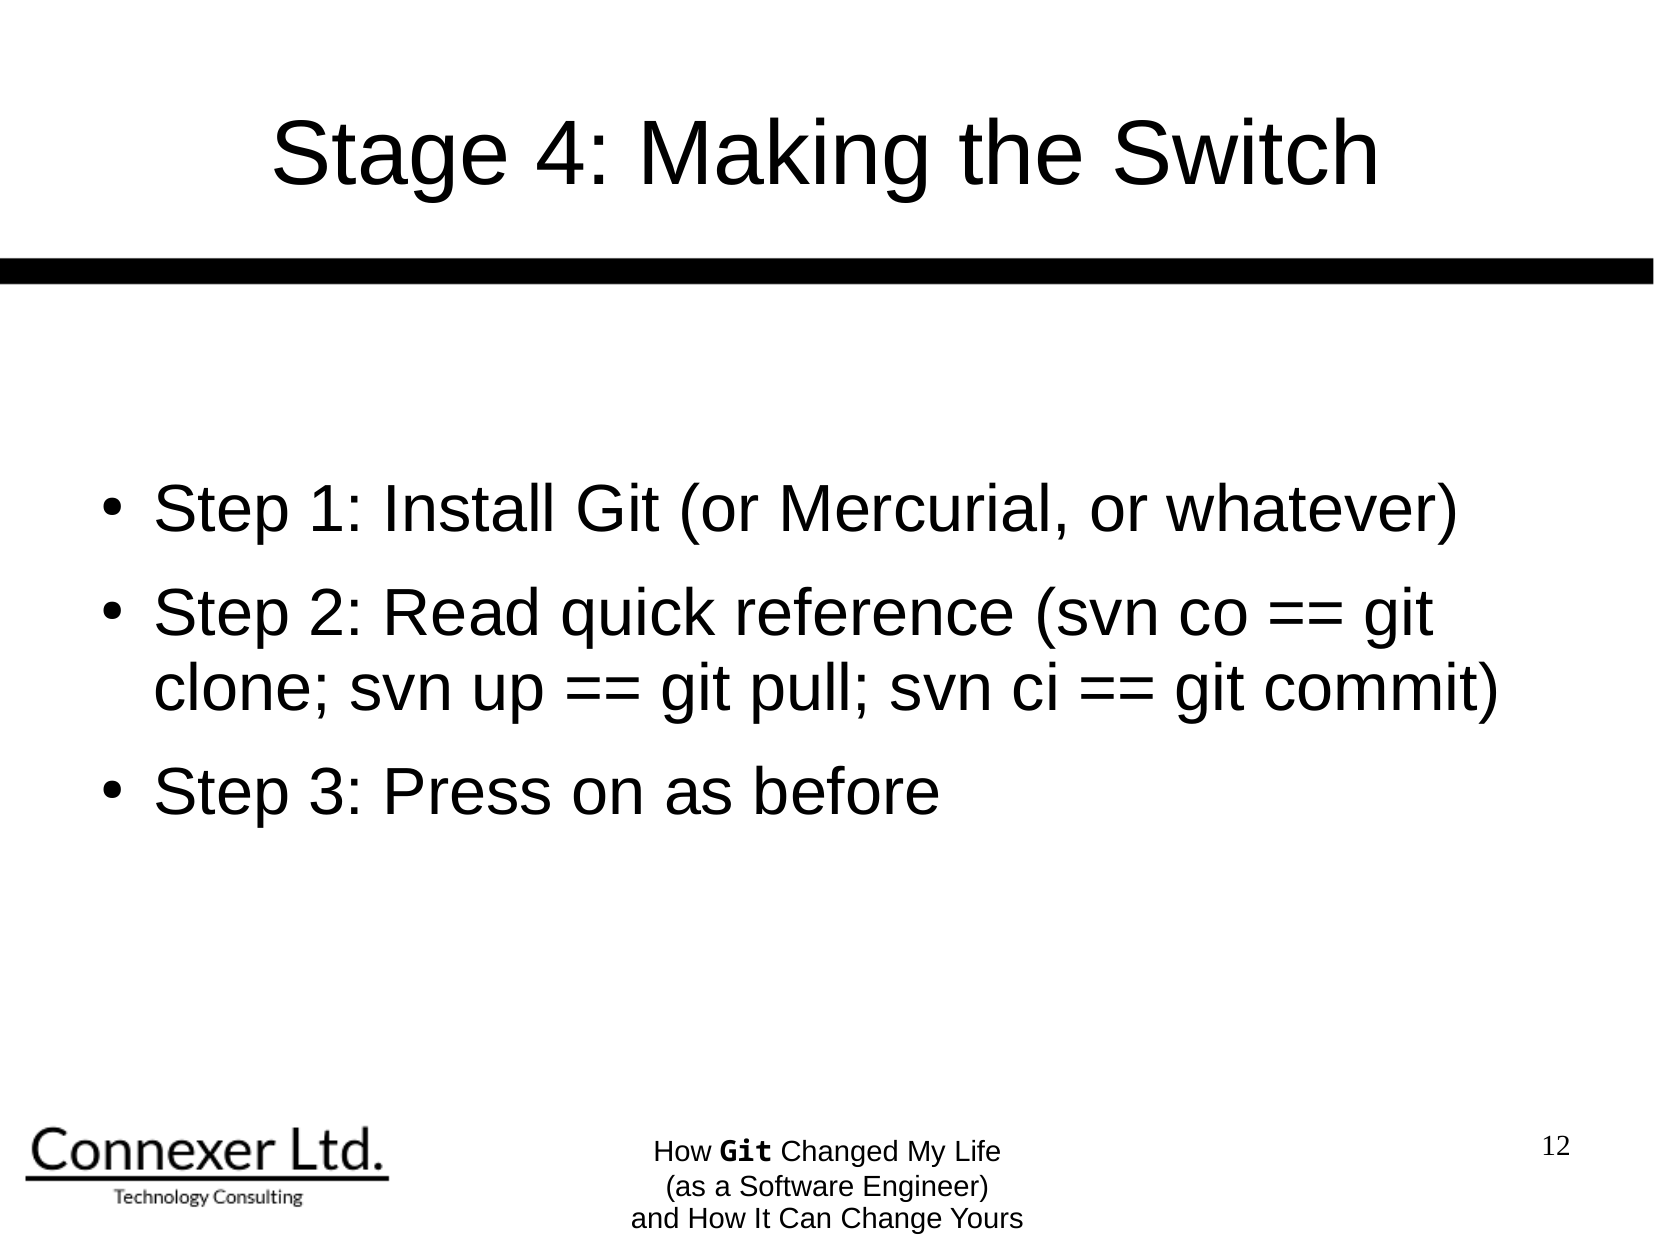

# Stage 4: Making the Switch
Step 1: Install Git (or Mercurial, or whatever)
Step 2: Read quick reference (svn co == git clone; svn up == git pull; svn ci == git commit)
Step 3: Press on as before
12